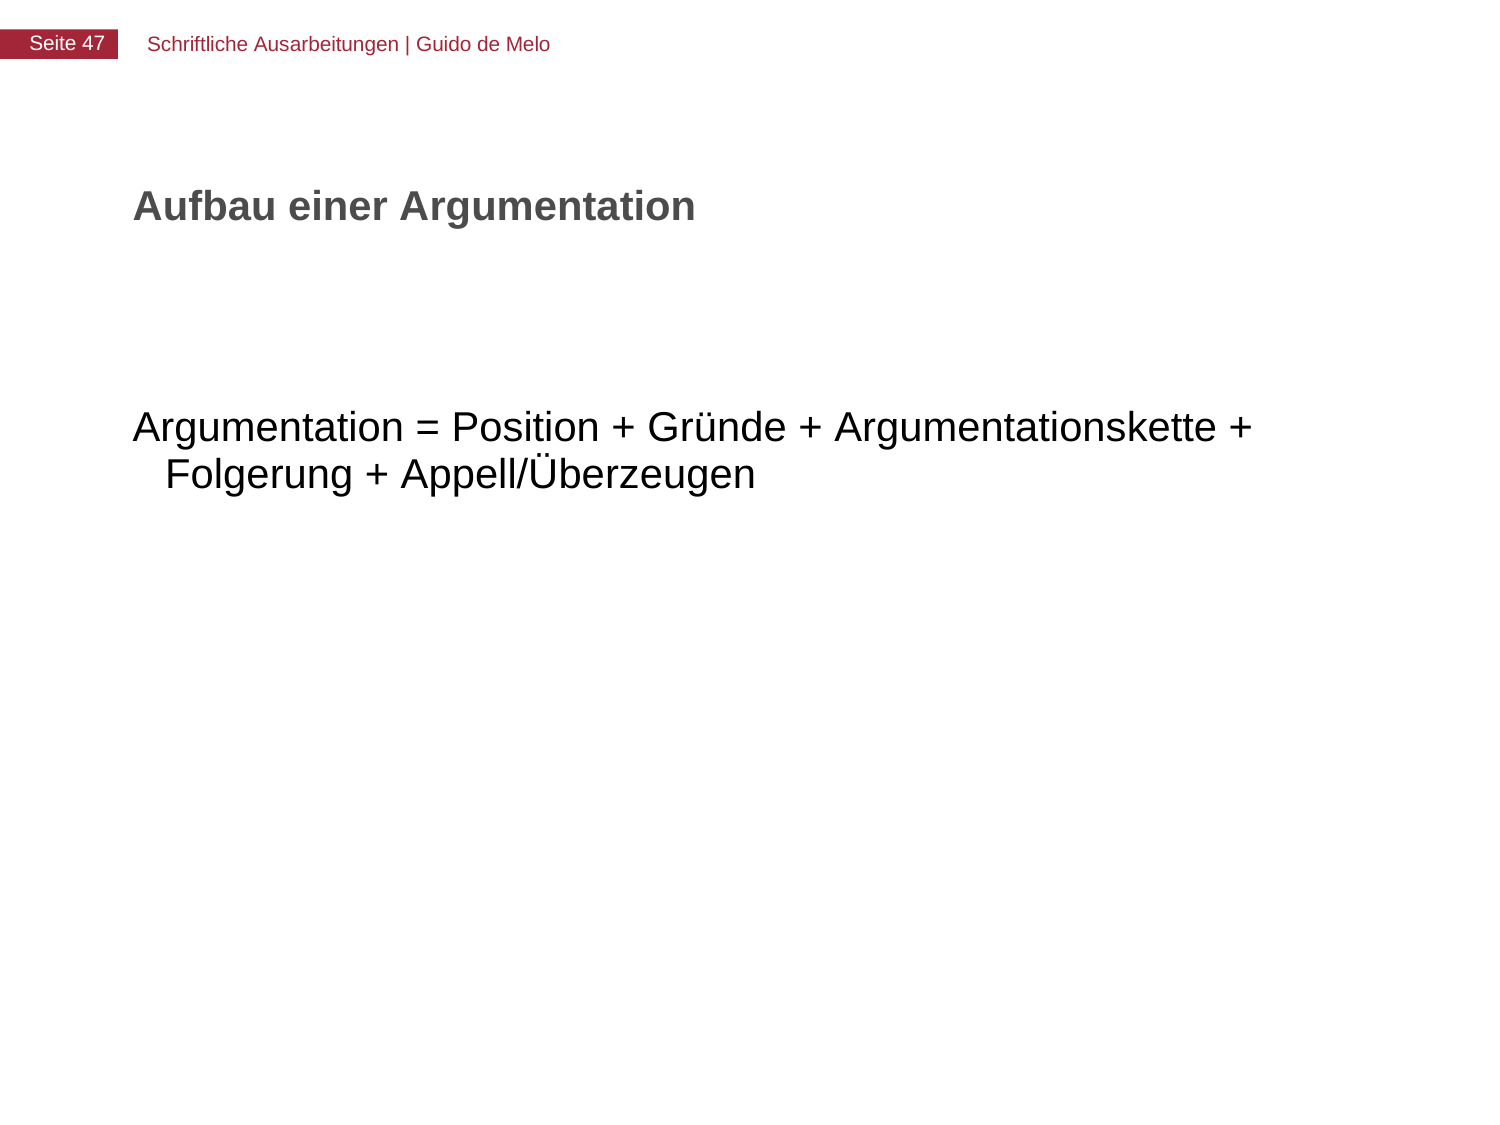

# Aufbau einer Argumentation
Argumentation = Position + Gründe + Argumentationskette + Folgerung + Appell/Überzeugen